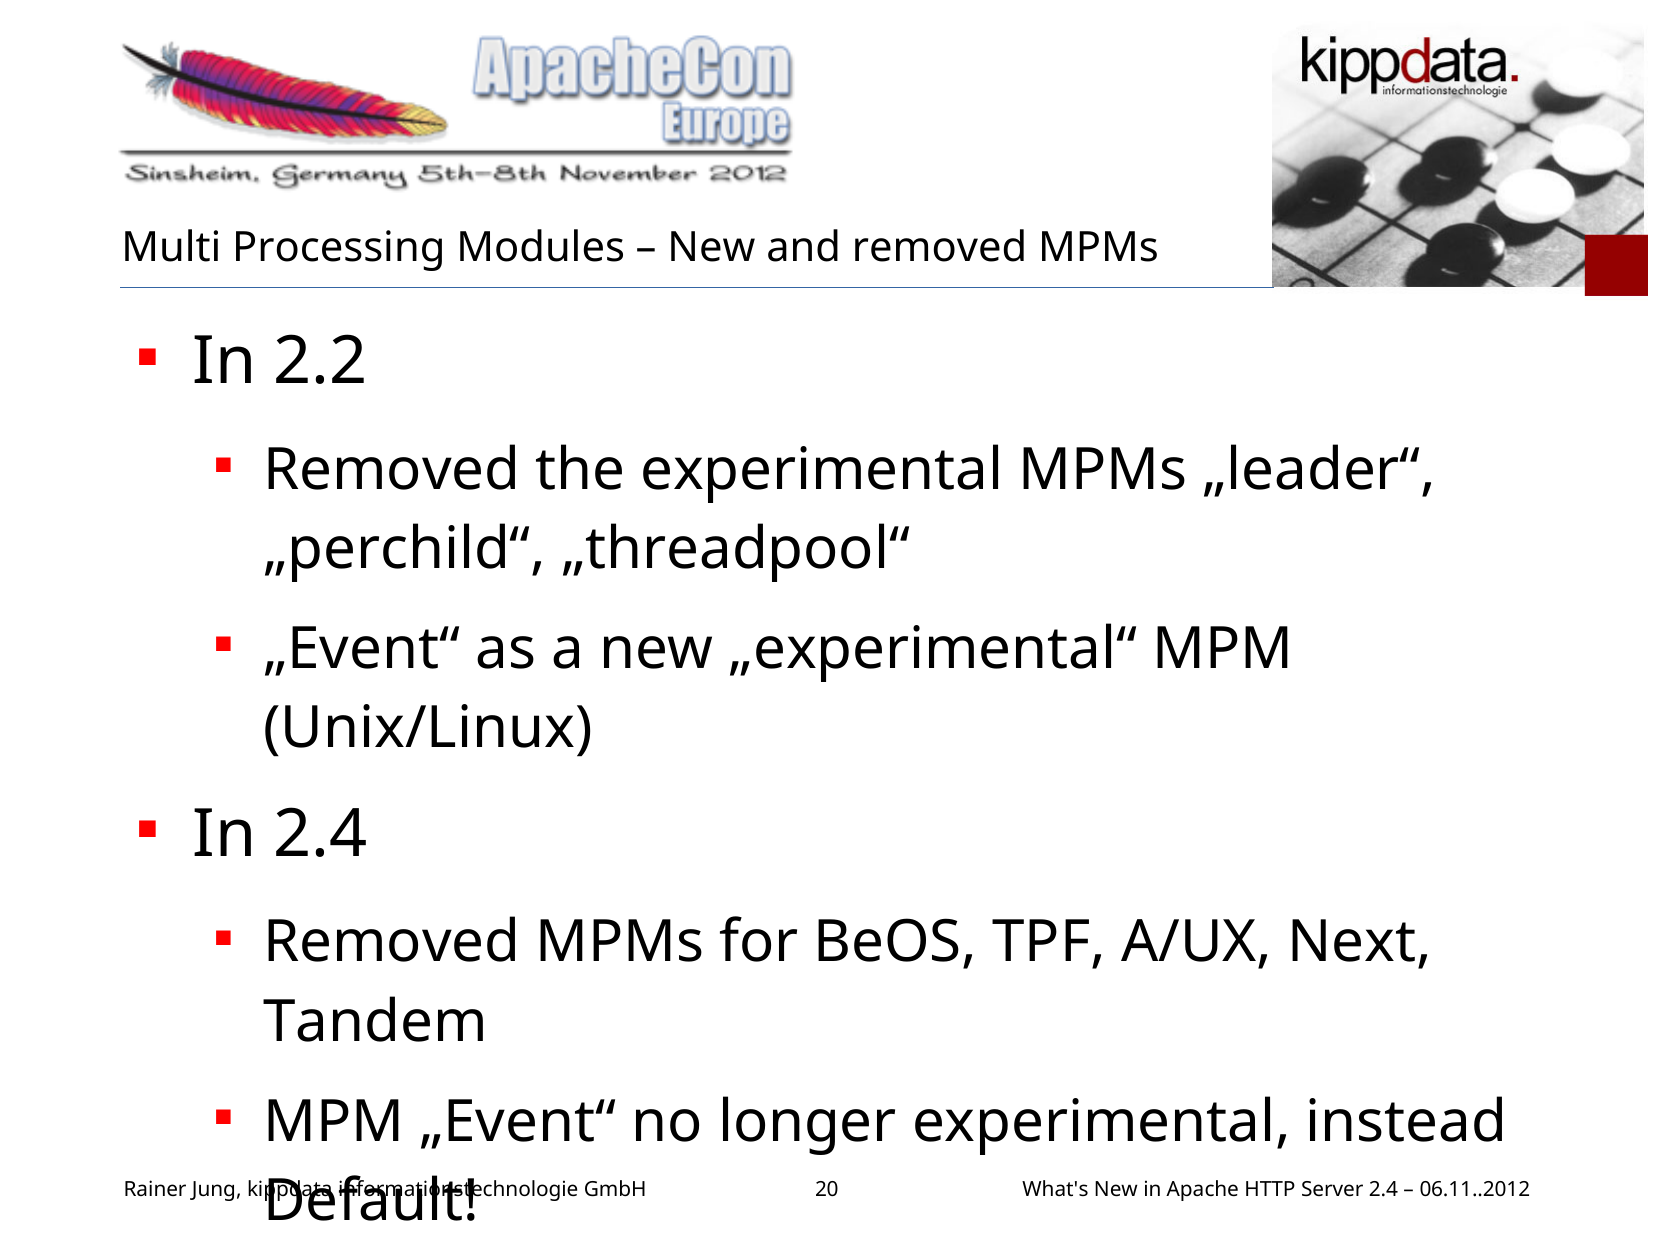

# Multi Processing Modules – New and removed MPMs
In 2.2
Removed the experimental MPMs „leader“, „perchild“, „threadpool“
„Event“ as a new „experimental“ MPM (Unix/Linux)
In 2.4
Removed MPMs for BeOS, TPF, A/UX, Next, Tandem
MPM „Event“ no longer experimental, instead Default!
In trunk
New experimental MPM „simple“